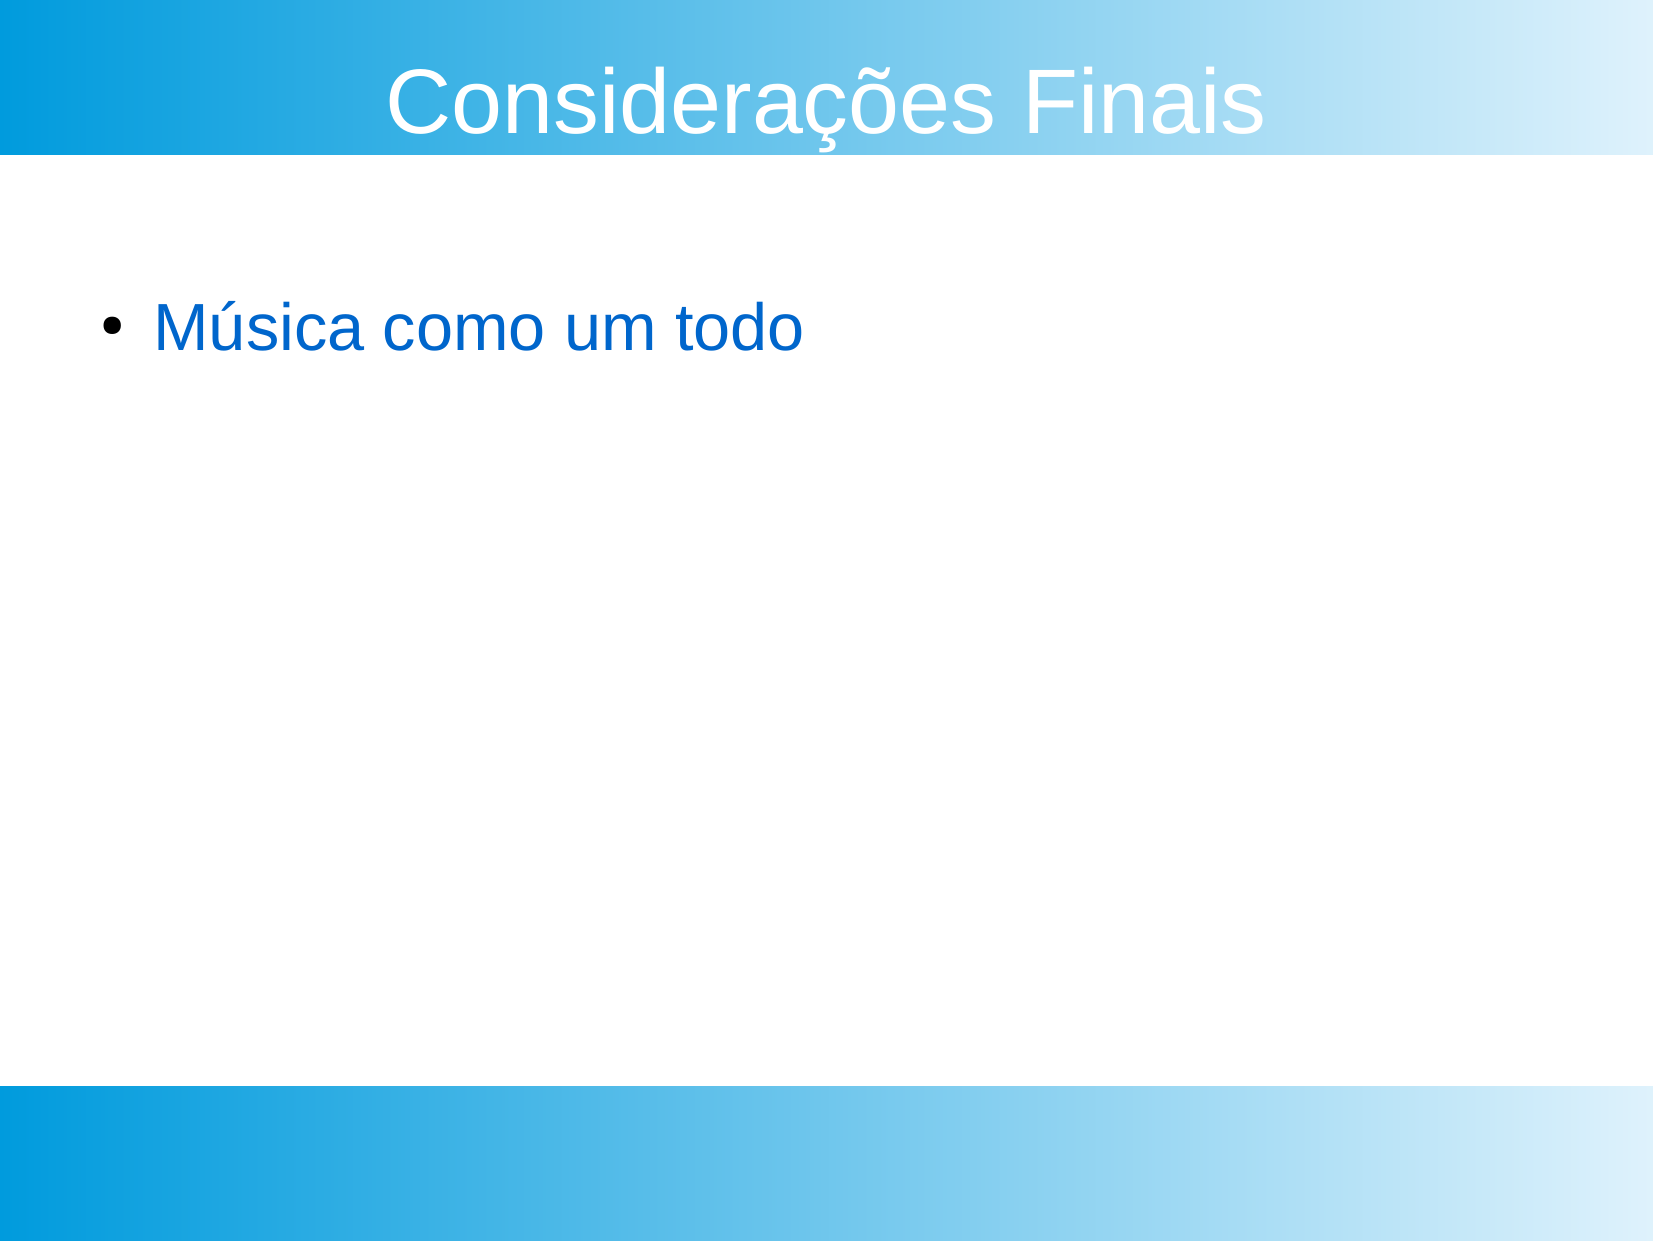

# Considerações Finais
Música como um todo